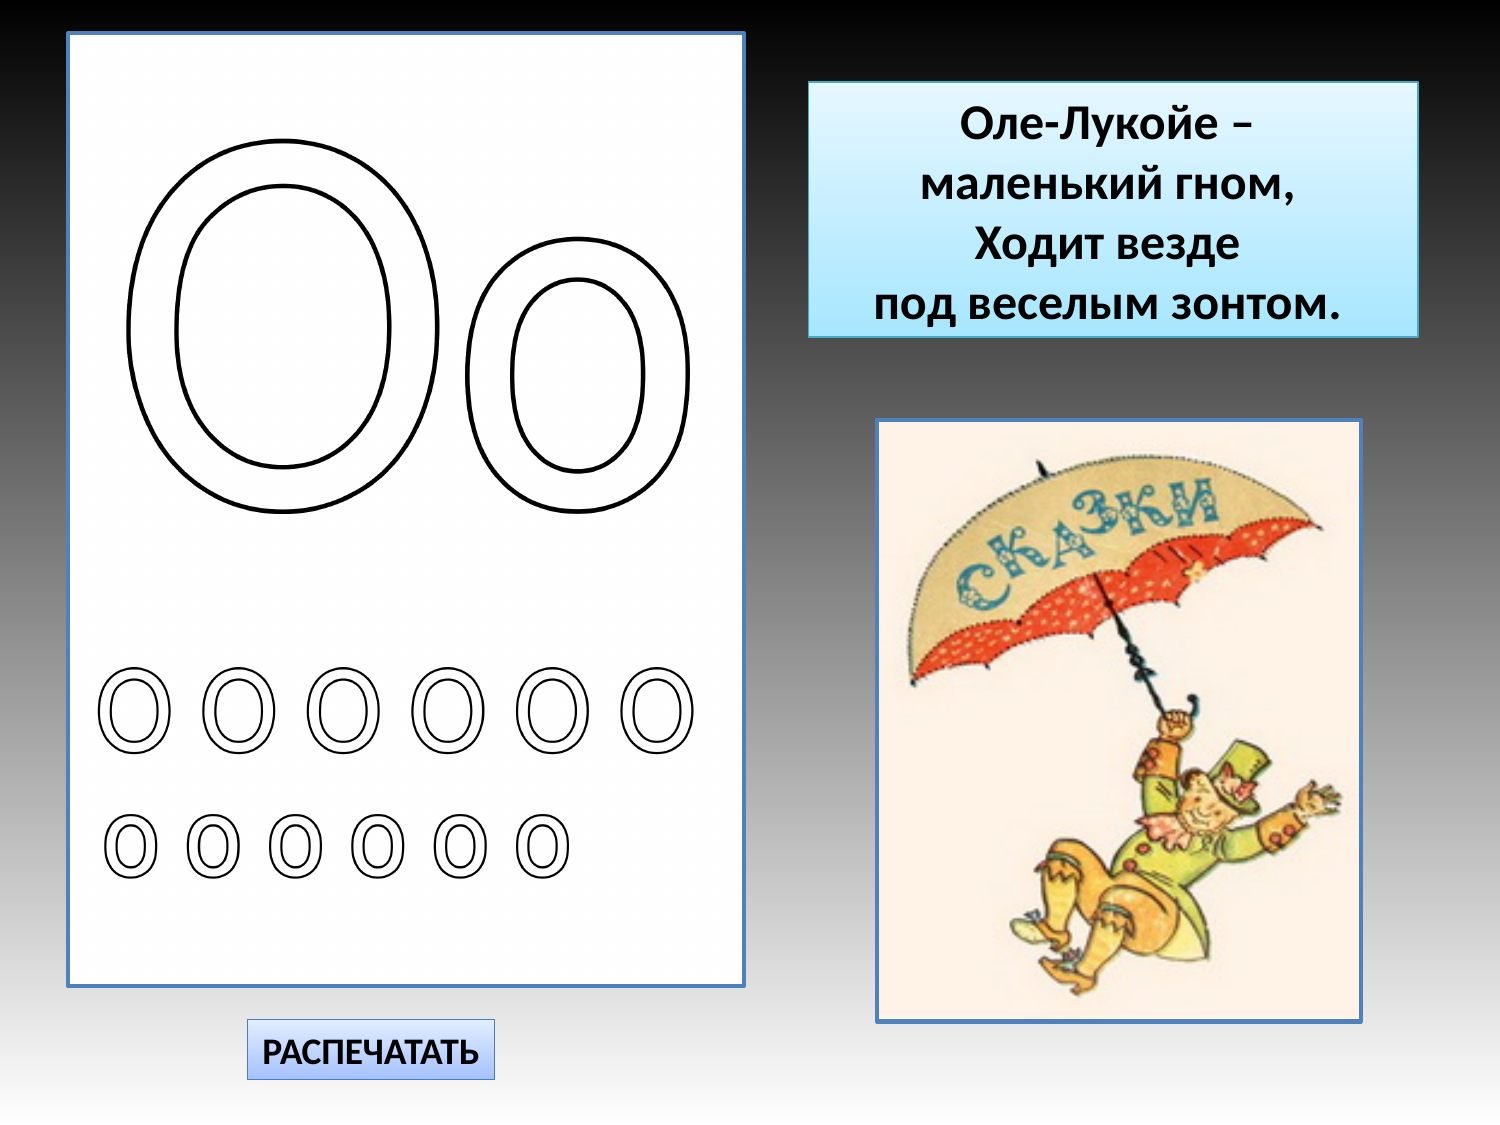

Оле-Лукойе –
маленький гном,
Ходит везде
под веселым зонтом.
РАСПЕЧАТАТЬ